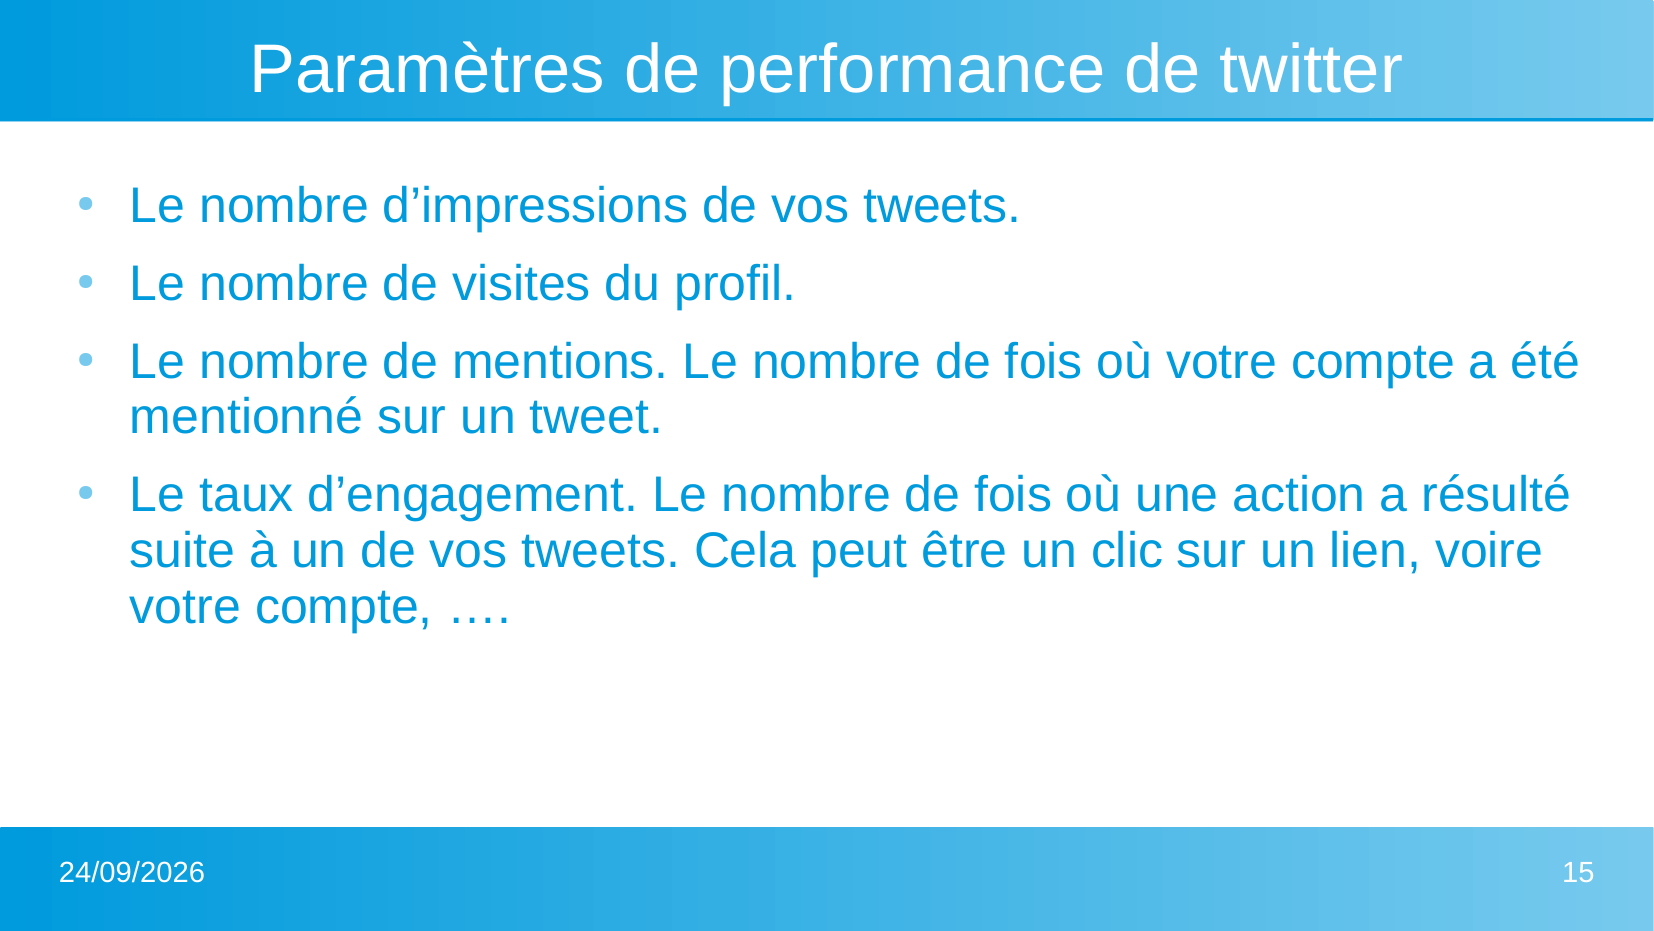

# Paramètres de performance de twitter
Le nombre d’impressions de vos tweets.
Le nombre de visites du profil.
Le nombre de mentions. Le nombre de fois où votre compte a été mentionné sur un tweet.
Le taux d’engagement. Le nombre de fois où une action a résulté suite à un de vos tweets. Cela peut être un clic sur un lien, voire votre compte, ….
15